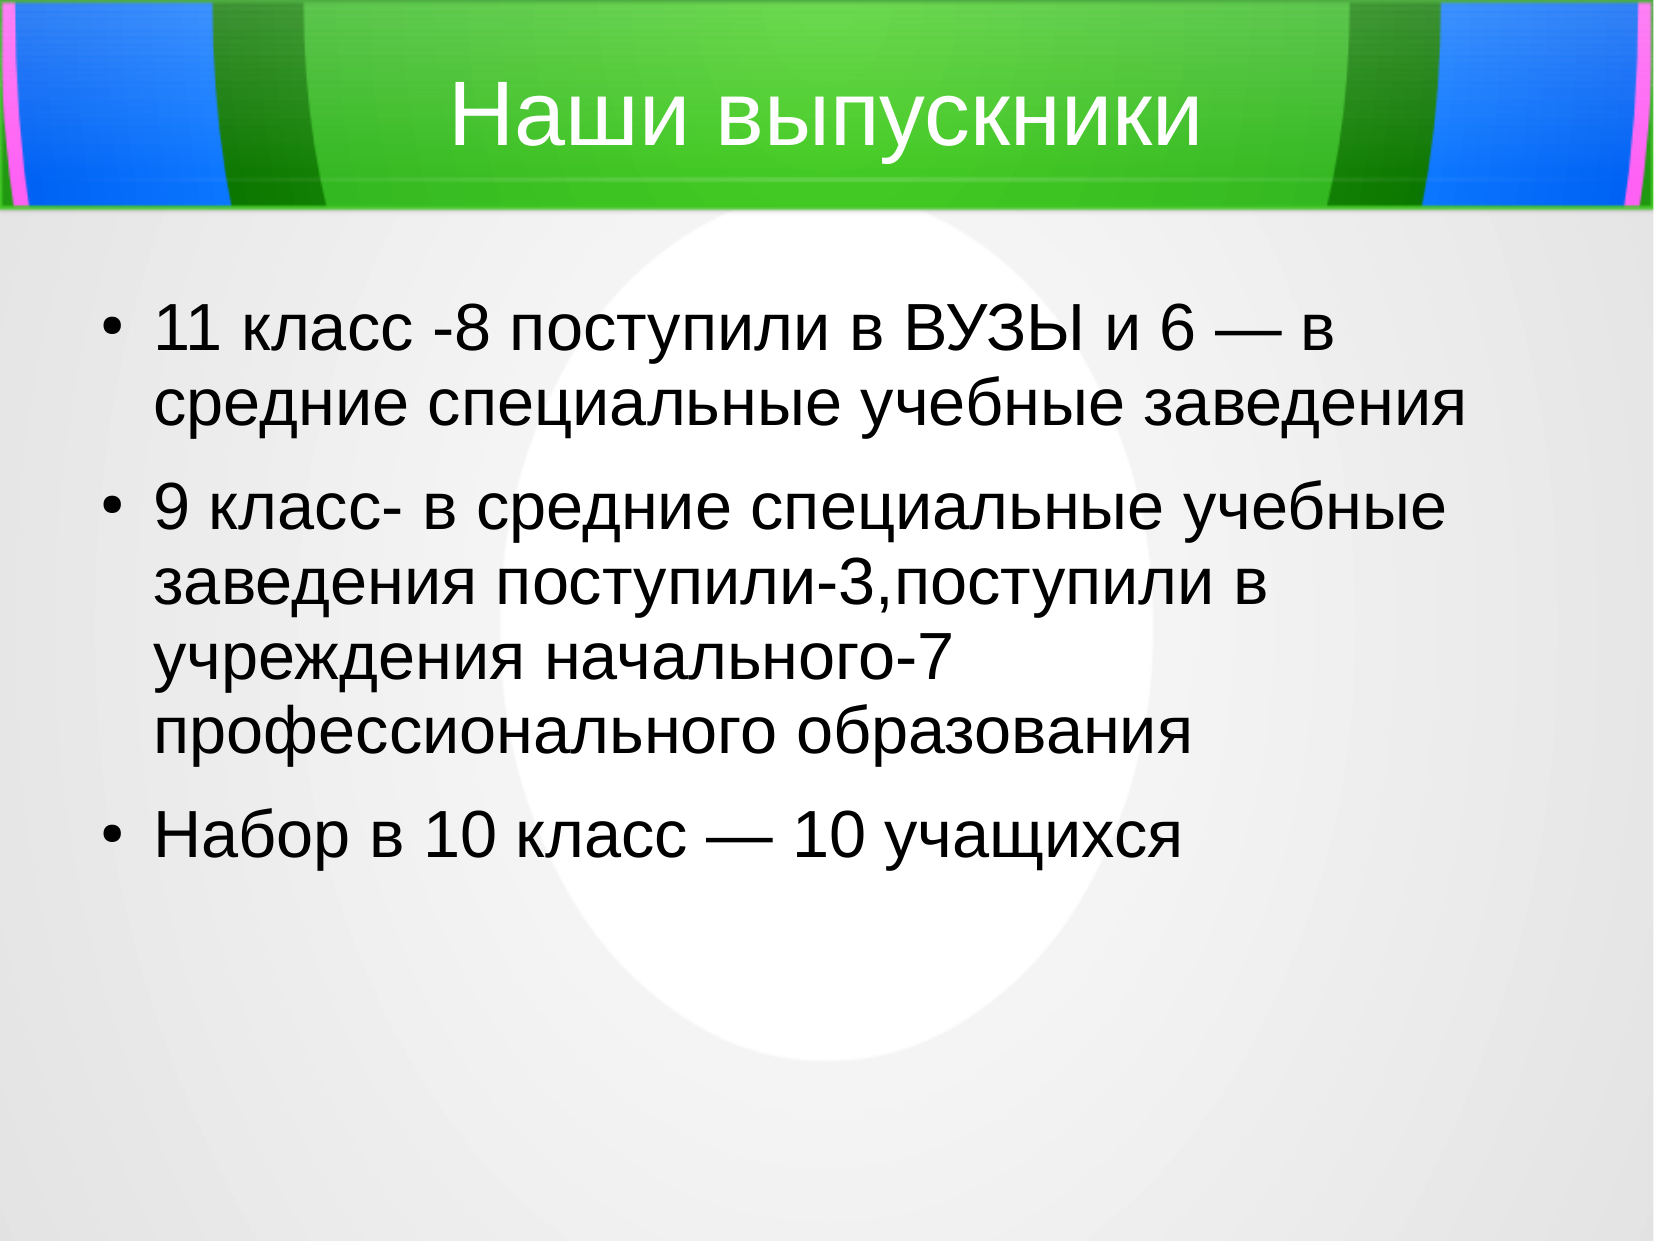

# Наши выпускники
11 класс -8 поступили в ВУЗЫ и 6 — в средние специальные учебные заведения
9 класс- в средние специальные учебные заведения поступили-3,поступили в учреждения начального-7 профессионального образования
Набор в 10 класс — 10 учащихся